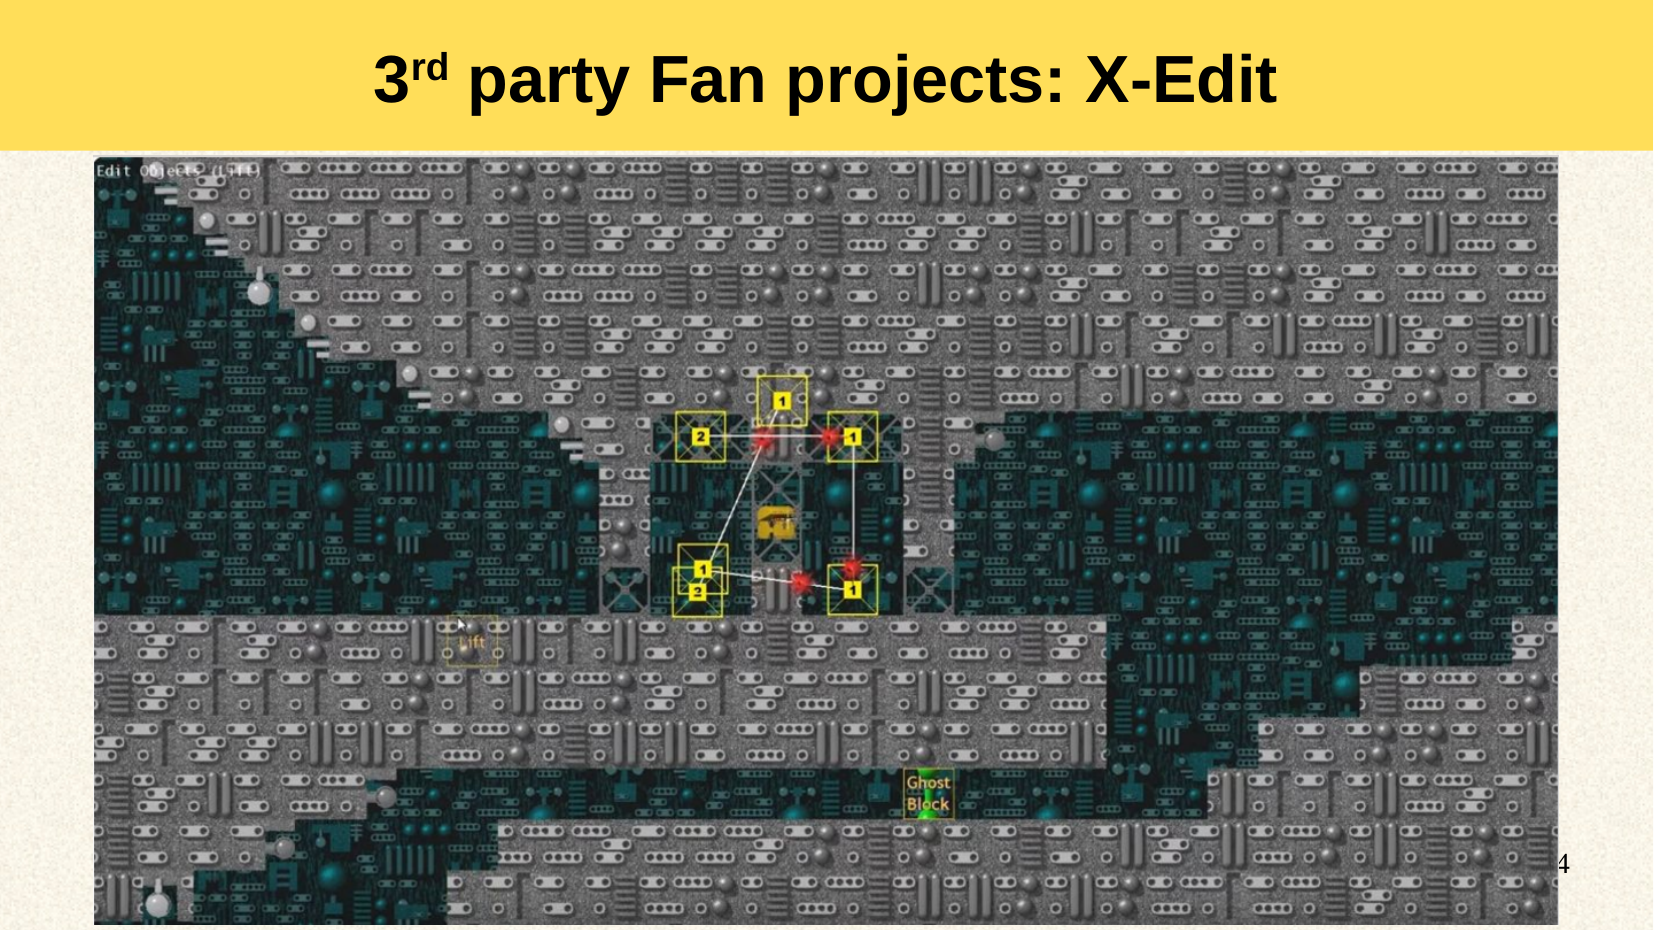

# 3rd party Fan projects: X-Edit
44